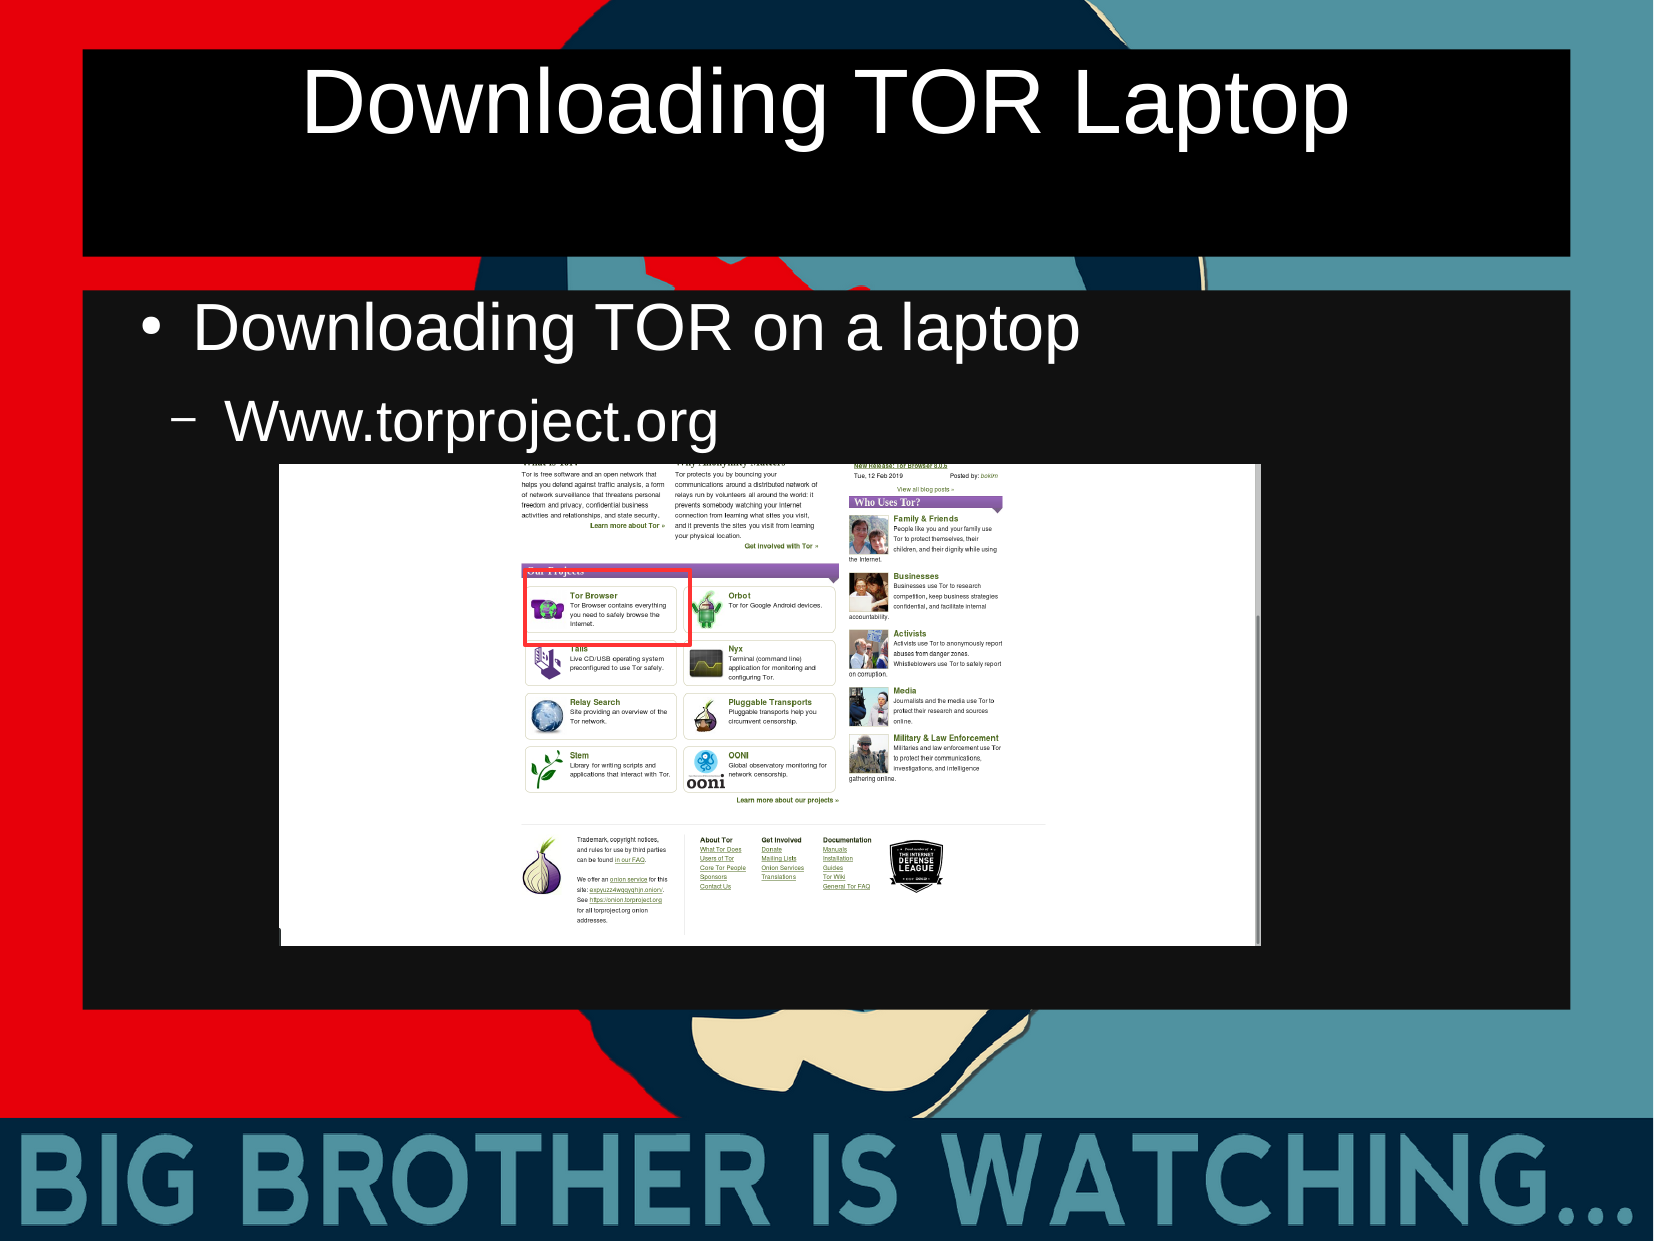

# Downloading TOR Laptop
Downloading TOR on a laptop
Www.torproject.org